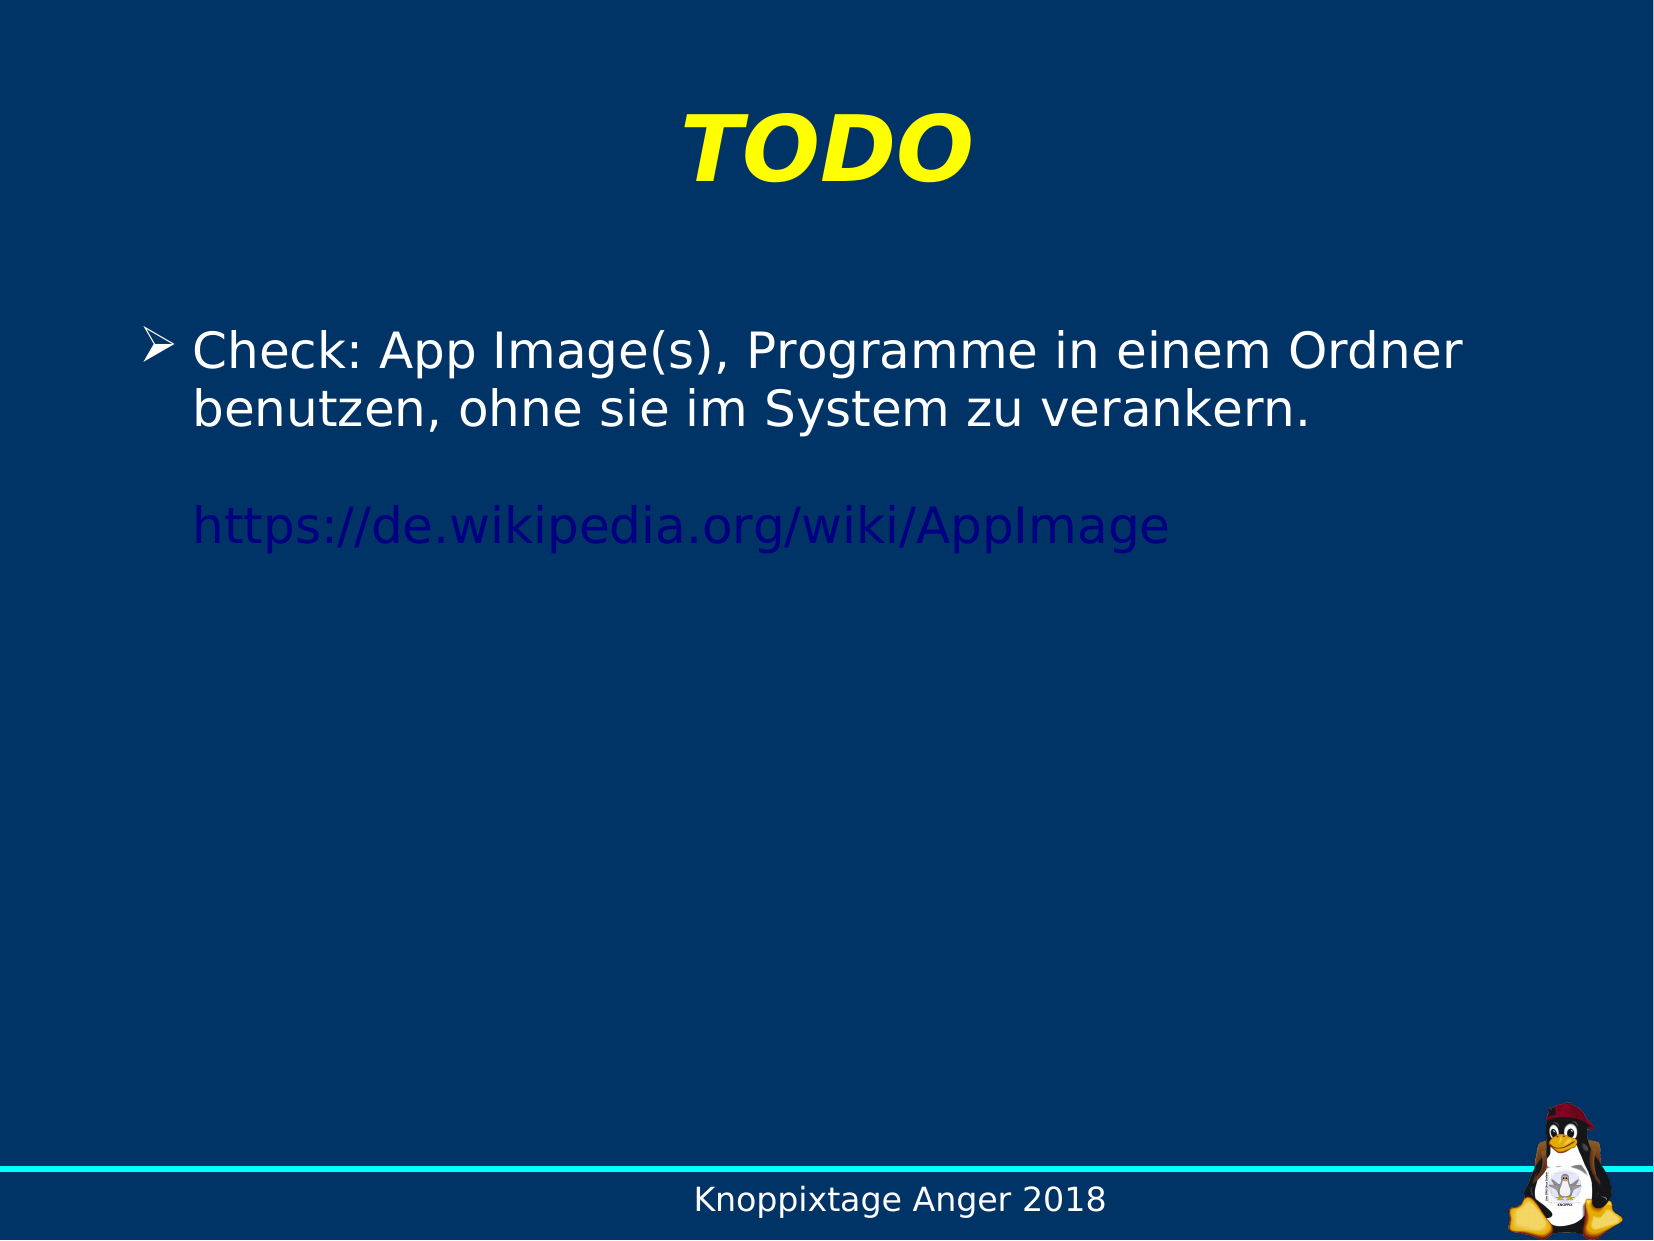

# TODO
Check: App Image(s), Programme in einem Ordner benutzen, ohne sie im System zu verankern.
https://de.wikipedia.org/wiki/AppImage